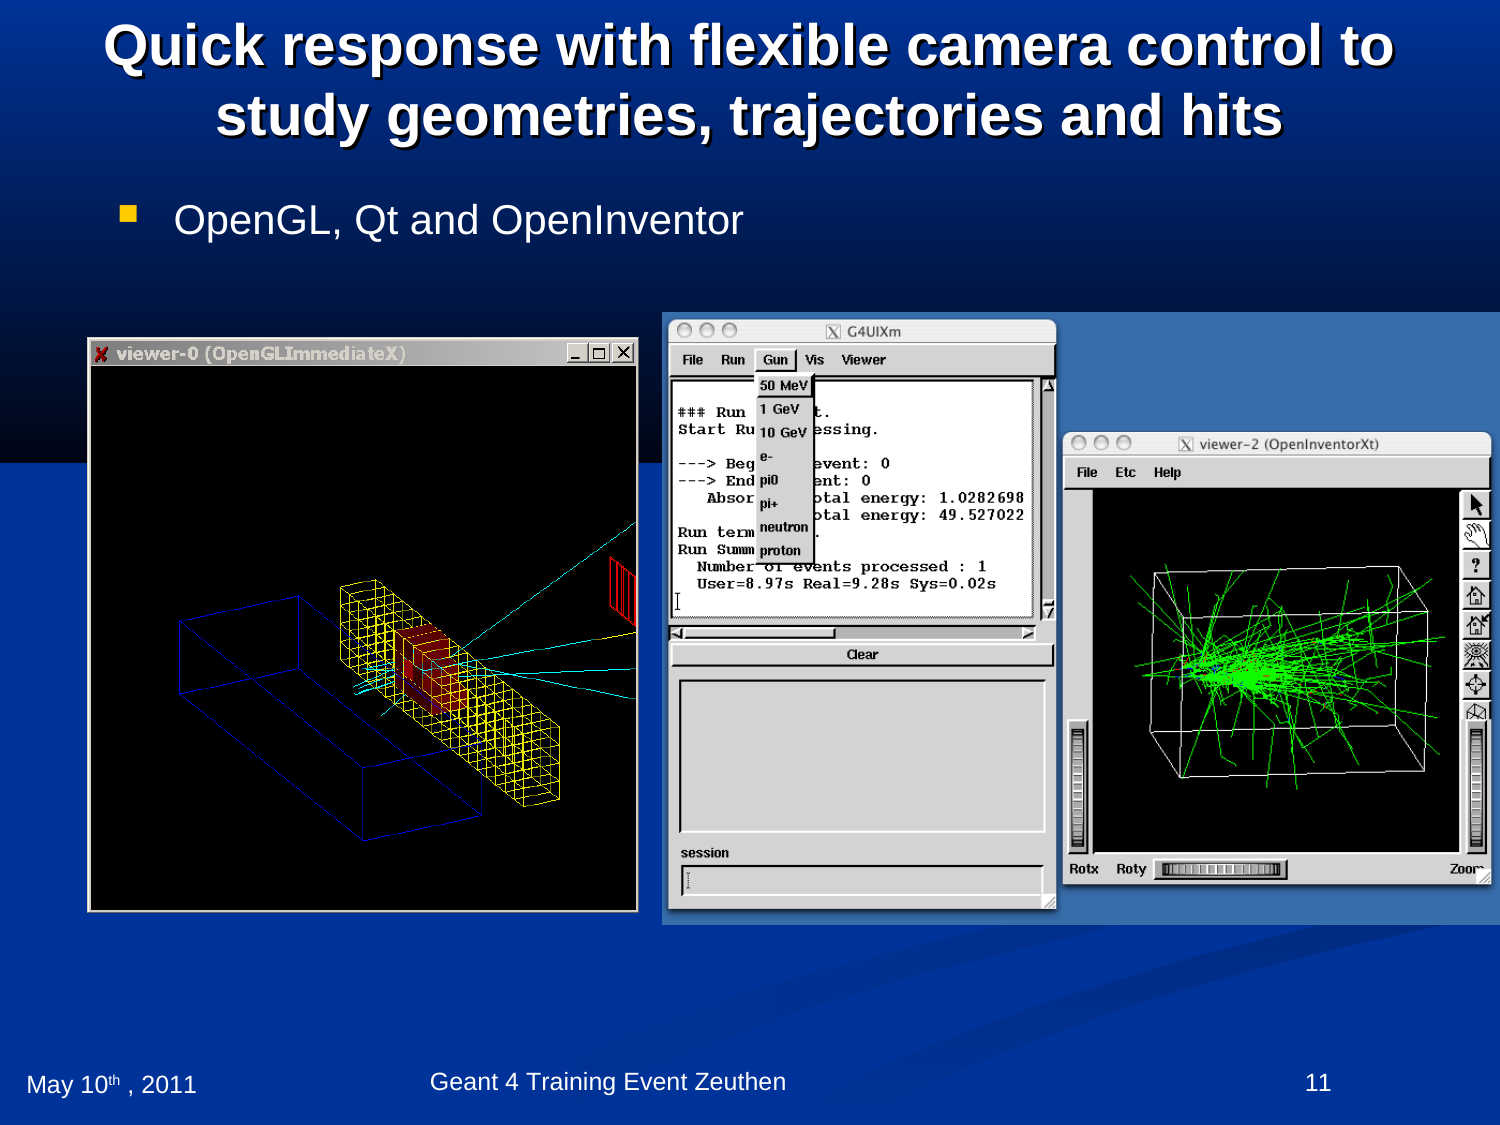

# Quick response with flexible camera control to study geometries, trajectories and hits
OpenGL, Qt and OpenInventor
Introduction to Geant4 Visualization J. Perl
10 January 2011
11